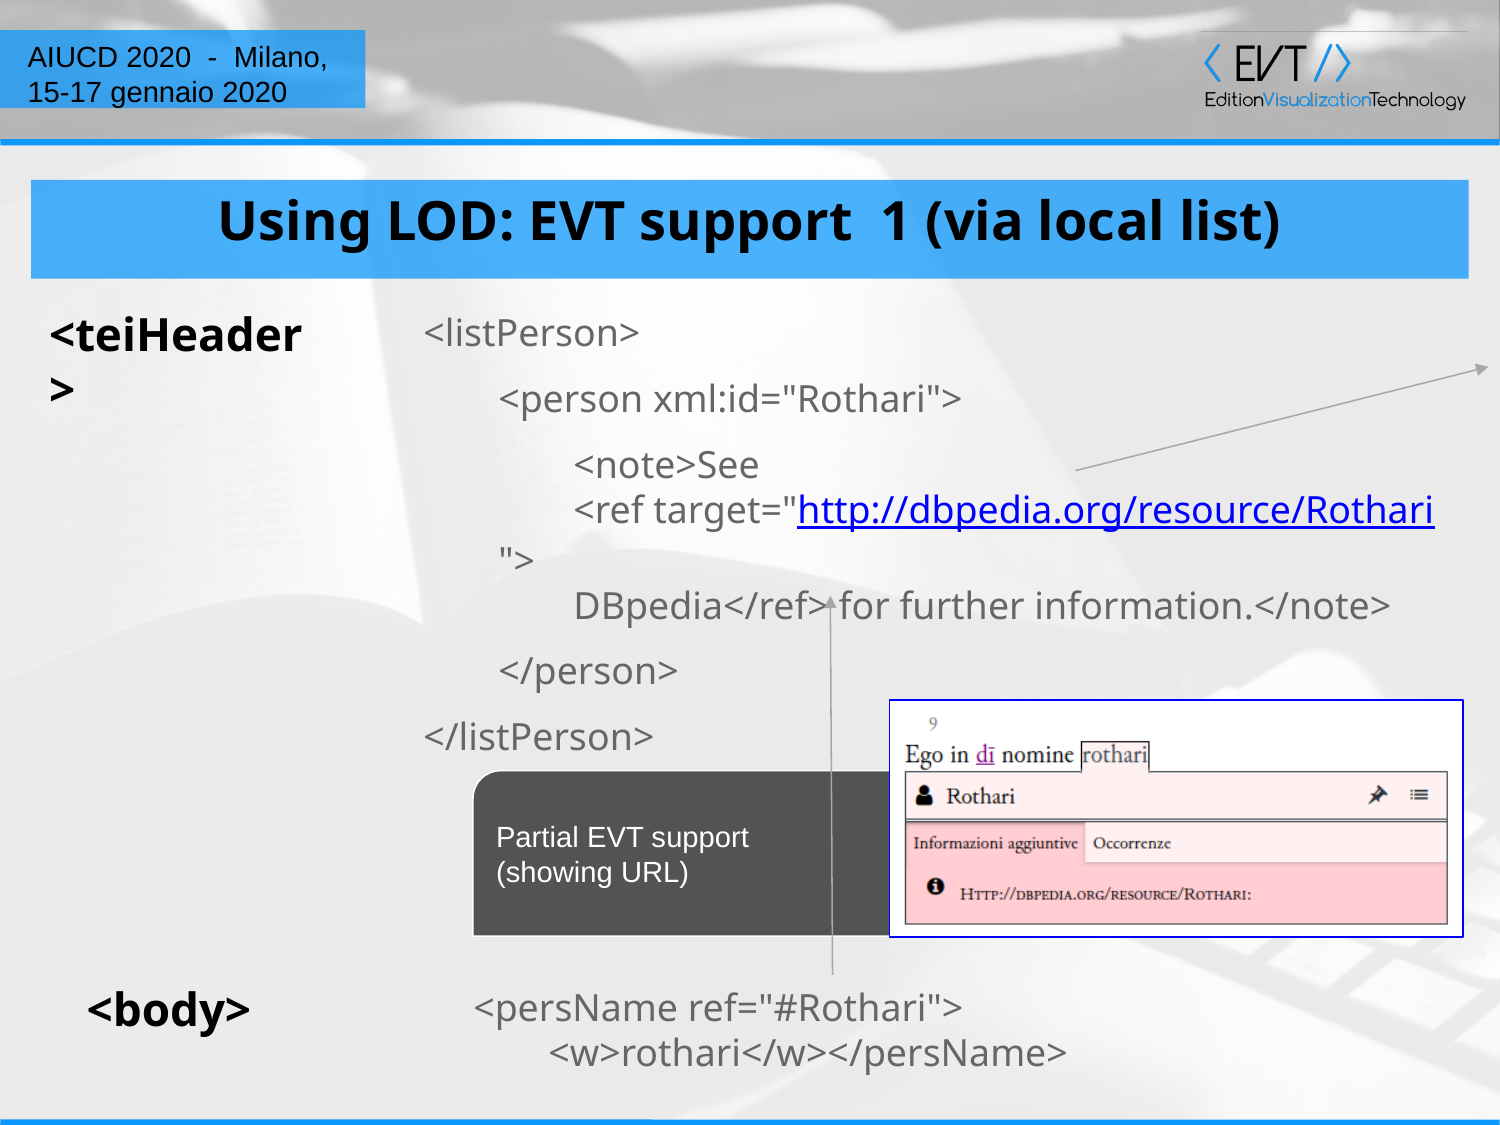

# Using LOD: EVT support 1 (via local list)
<teiHeader>
<listPerson>
 	<person xml:id="Rothari">
<note>See
	<ref target="http://dbpedia.org/resource/Rothari">
	DBpedia</ref> for further information.</note>
	</person>
</listPerson>
Partial EVT support
(showing URL)
<body>
<persName ref="#Rothari">
	<w>rothari</w></persName>